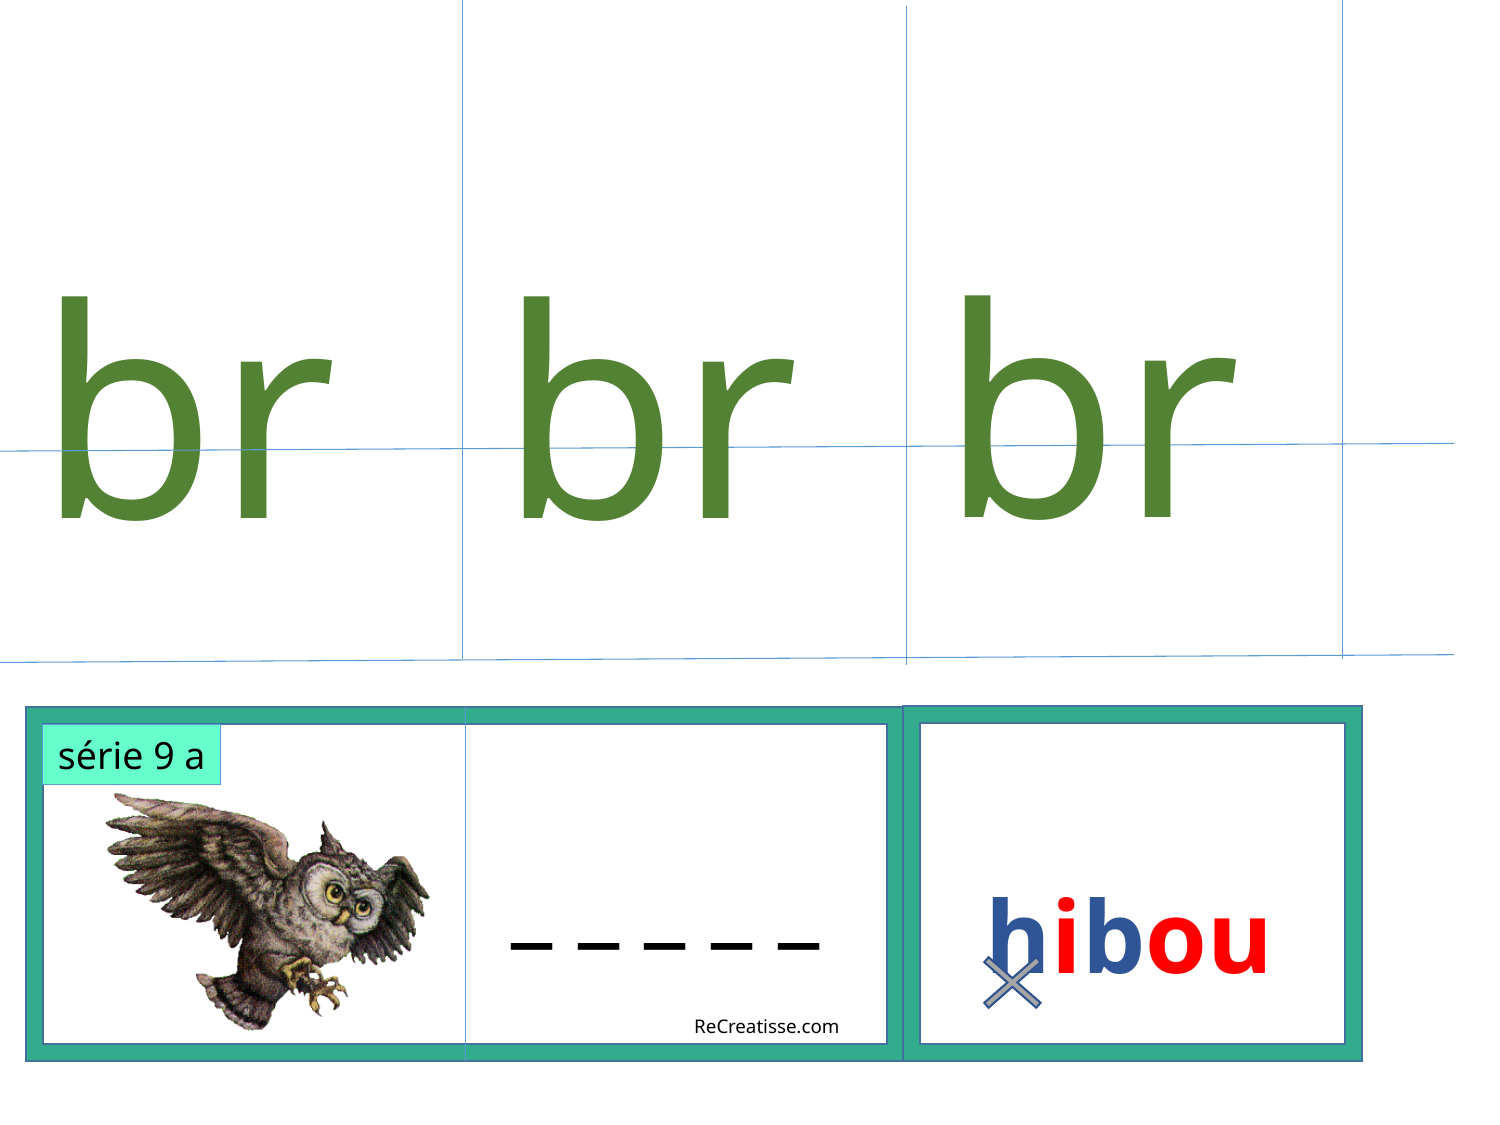

br
br
br
série 9 a
_ _ _ _ _
hibou
ReCreatisse.com